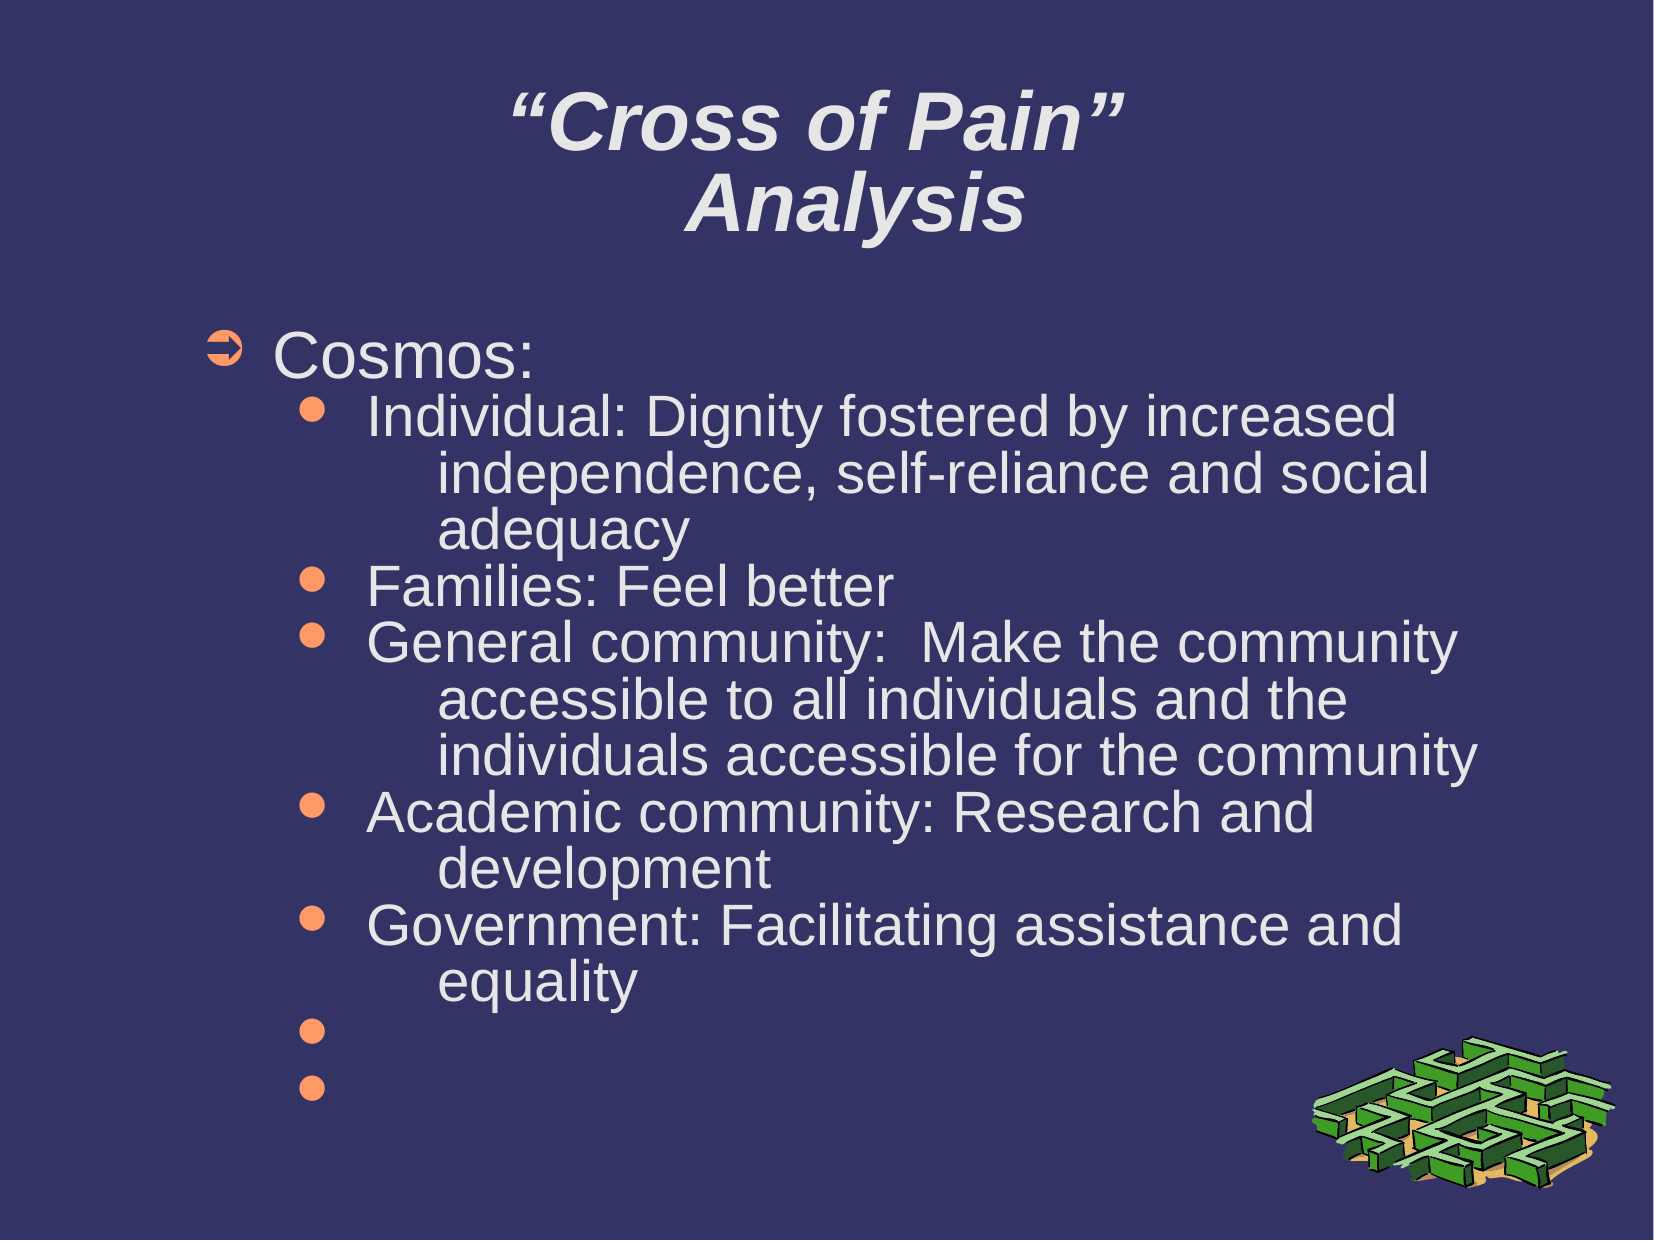

# “Cross of Pain” Analysis
Cosmos:
Individual: Dignity fostered by increased independence, self-reliance and social adequacy
Families: Feel better
General community: Make the community accessible to all individuals and the individuals accessible for the community
Academic community: Research and development
Government: Facilitating assistance and equality